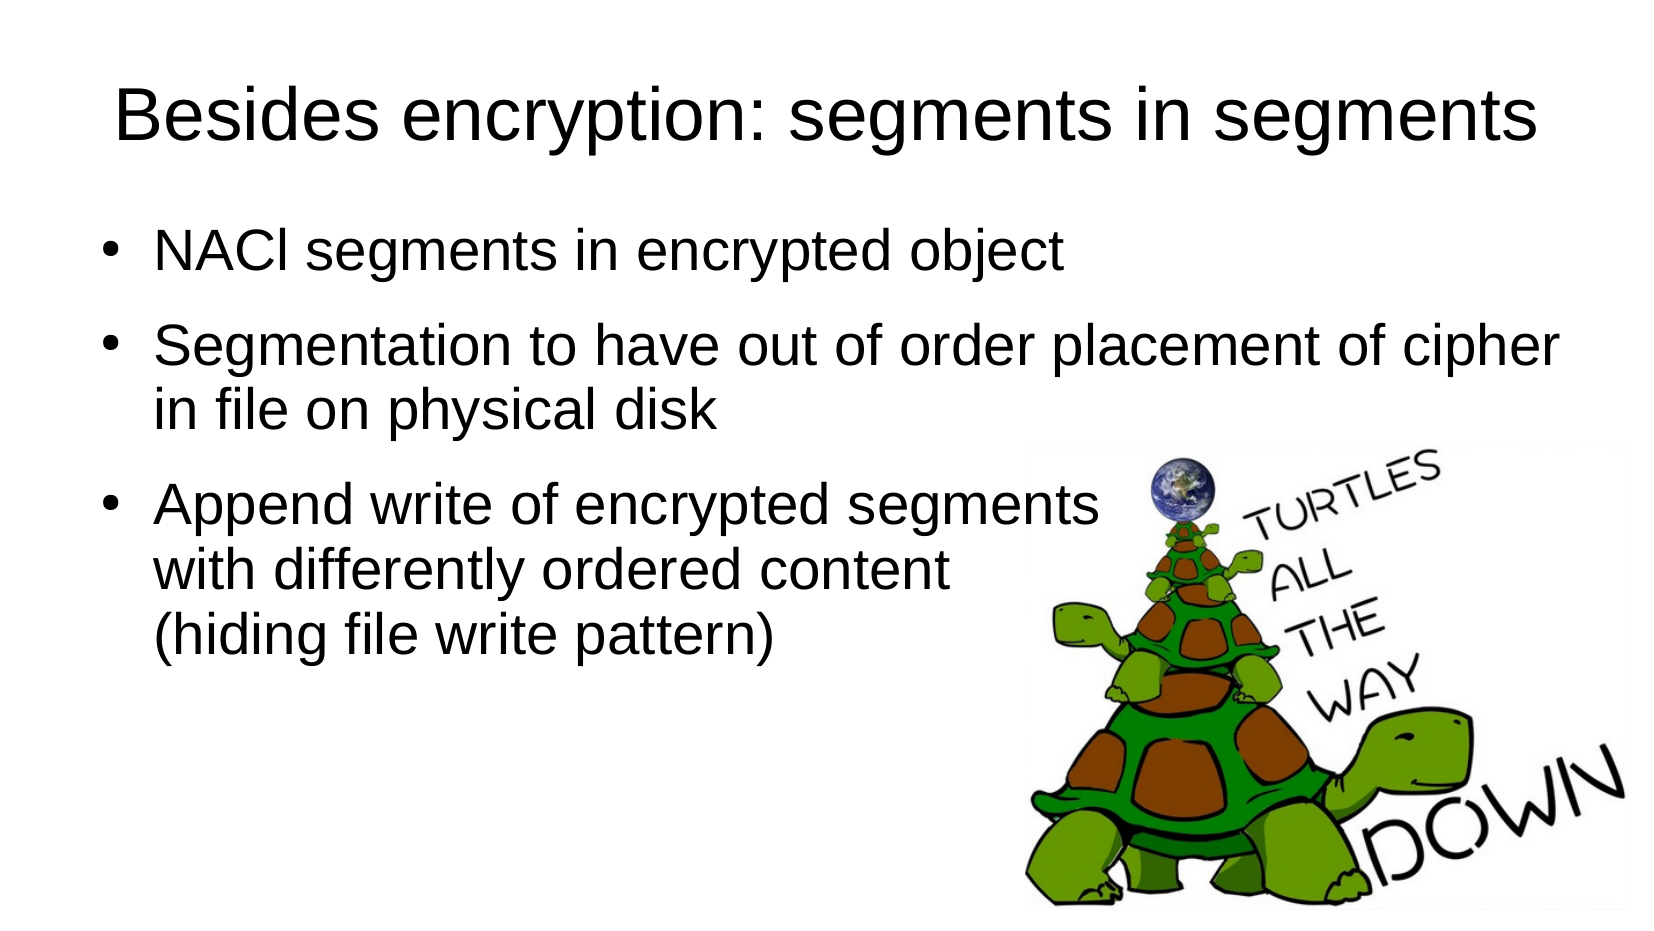

# Besides encryption: segments in segments
NACl segments in encrypted object
Segmentation to have out of order placement of cipher in file on physical disk
Append write of encrypted segments
with differently ordered content
(hiding file write pattern)